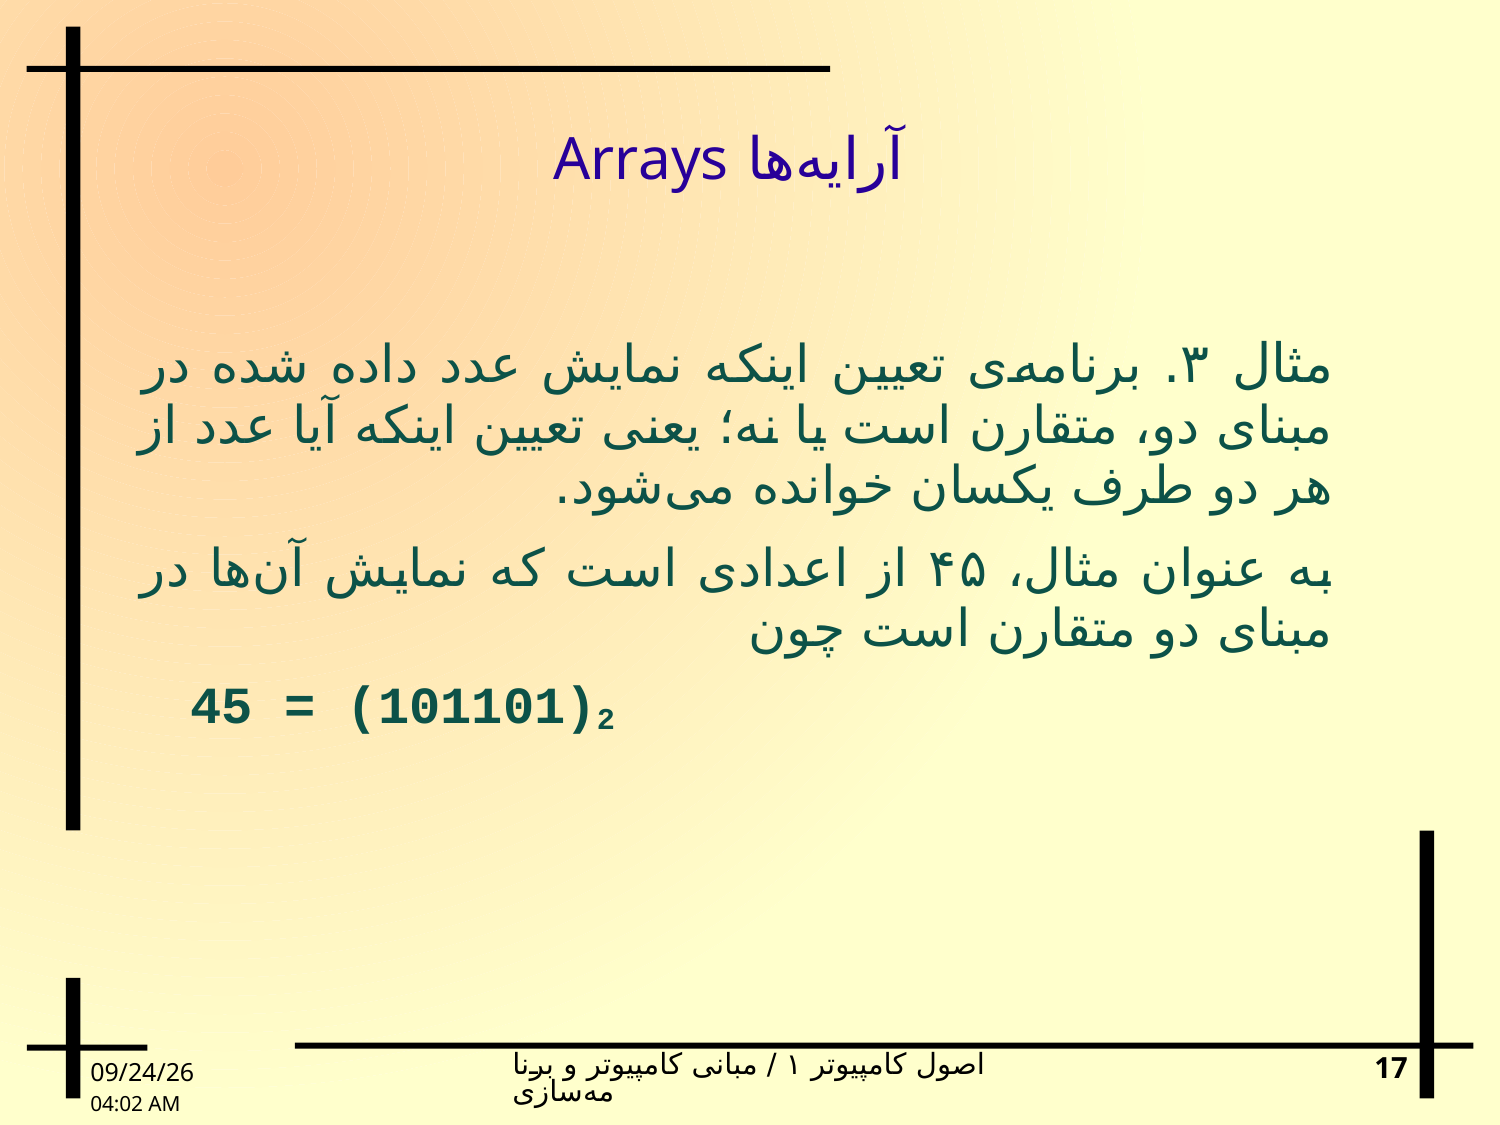

آرایه‌ها Arrays
# مثال ۳. برنامه‌ی تعیین اینکه نمایش عدد داده شده در مبنای دو، متقارن است یا نه؛ یعنی تعیین اینکه آیا عدد از هر دو طرف یکسان خوانده می‌شود.
به عنوان مثال، ۴۵ از اعدادی است که نمایش آن‌ها در مبنای دو متقارن است چون
45 = (101101)2
اصول کامپیوتر ۱ / مبانی کامپیوتر و برنامه‌سازی
17